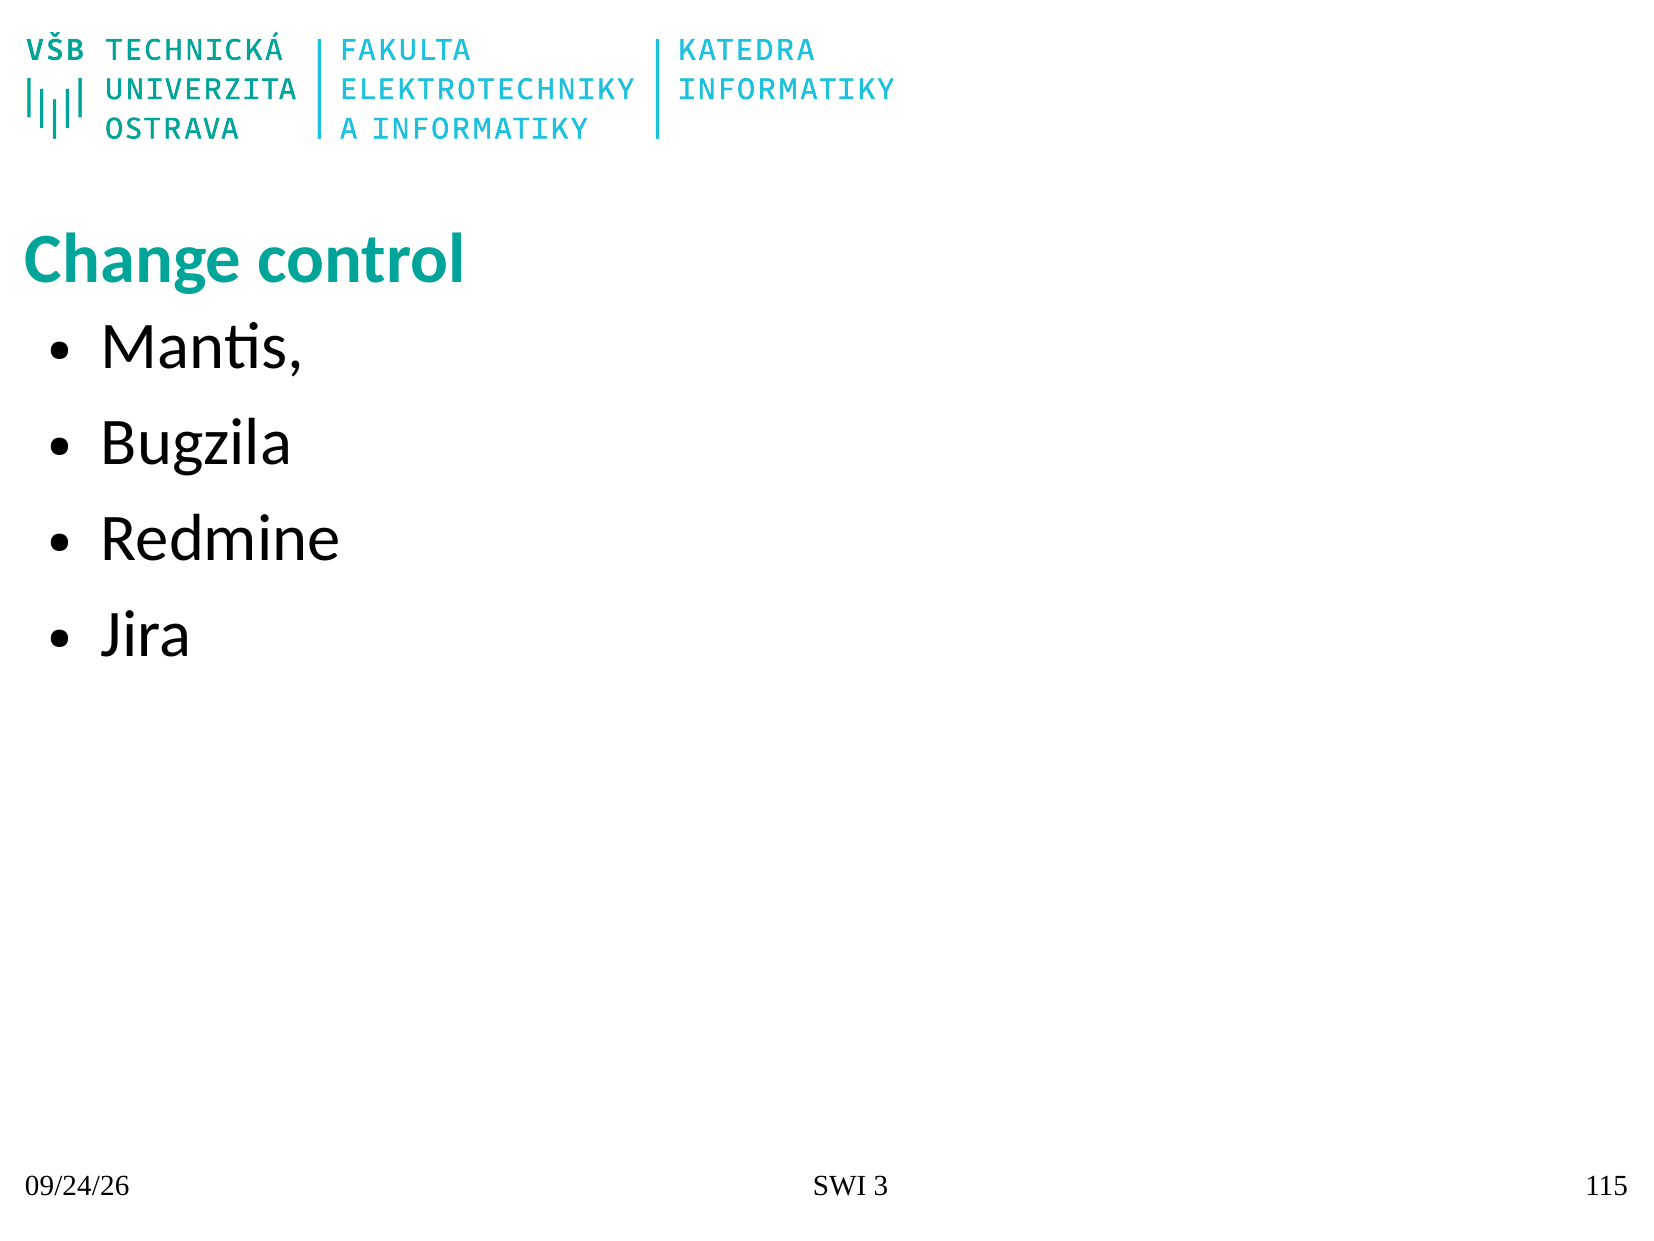

# Change control
Mantis,
Bugzila
Redmine
Jira
SWI 3
115